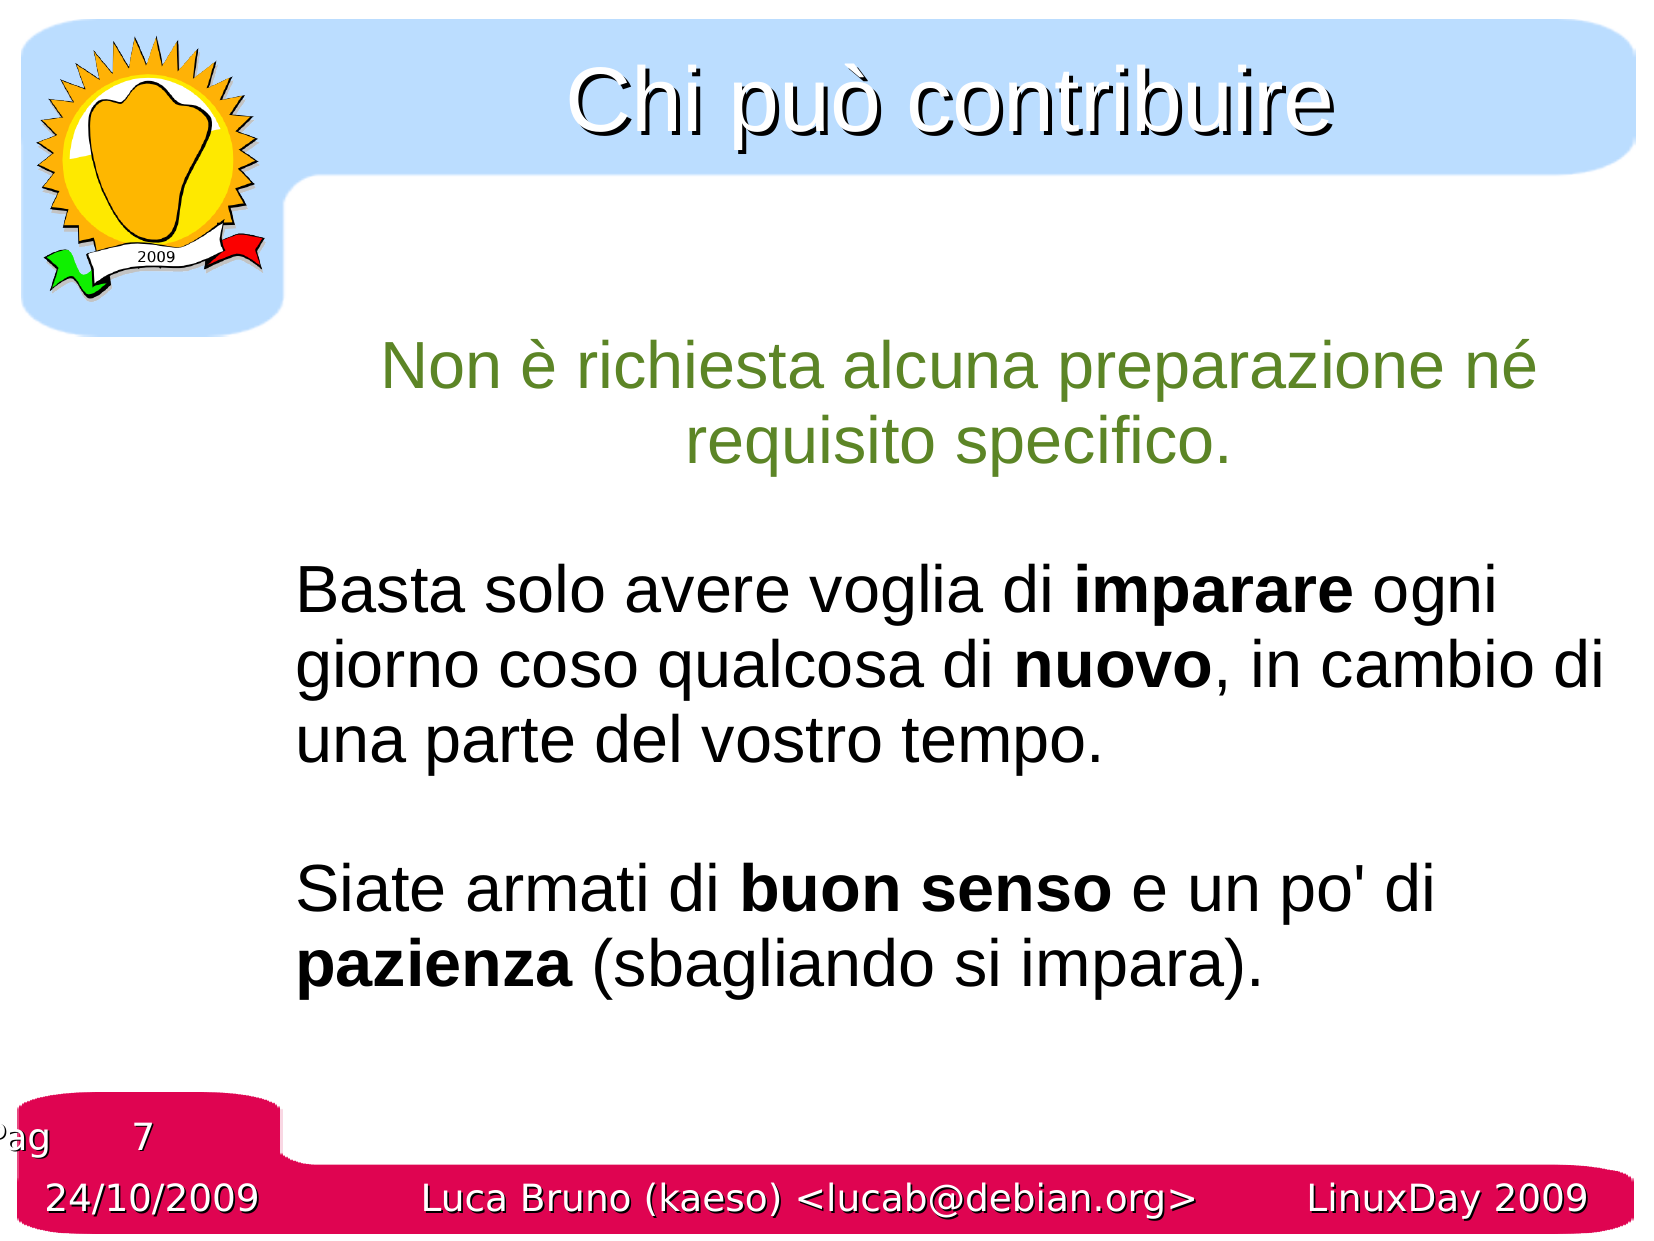

# Chi può contribuire
Non è richiesta alcuna preparazione né requisito specifico.
Basta solo avere voglia di imparare ogni giorno coso qualcosa di nuovo, in cambio di una parte del vostro tempo.
Siate armati di buon senso e un po' di pazienza (sbagliando si impara).
Pag
Luca Bruno (kaeso) <lucab@debian.org> 		LinuxDay 2009
24/10/2009